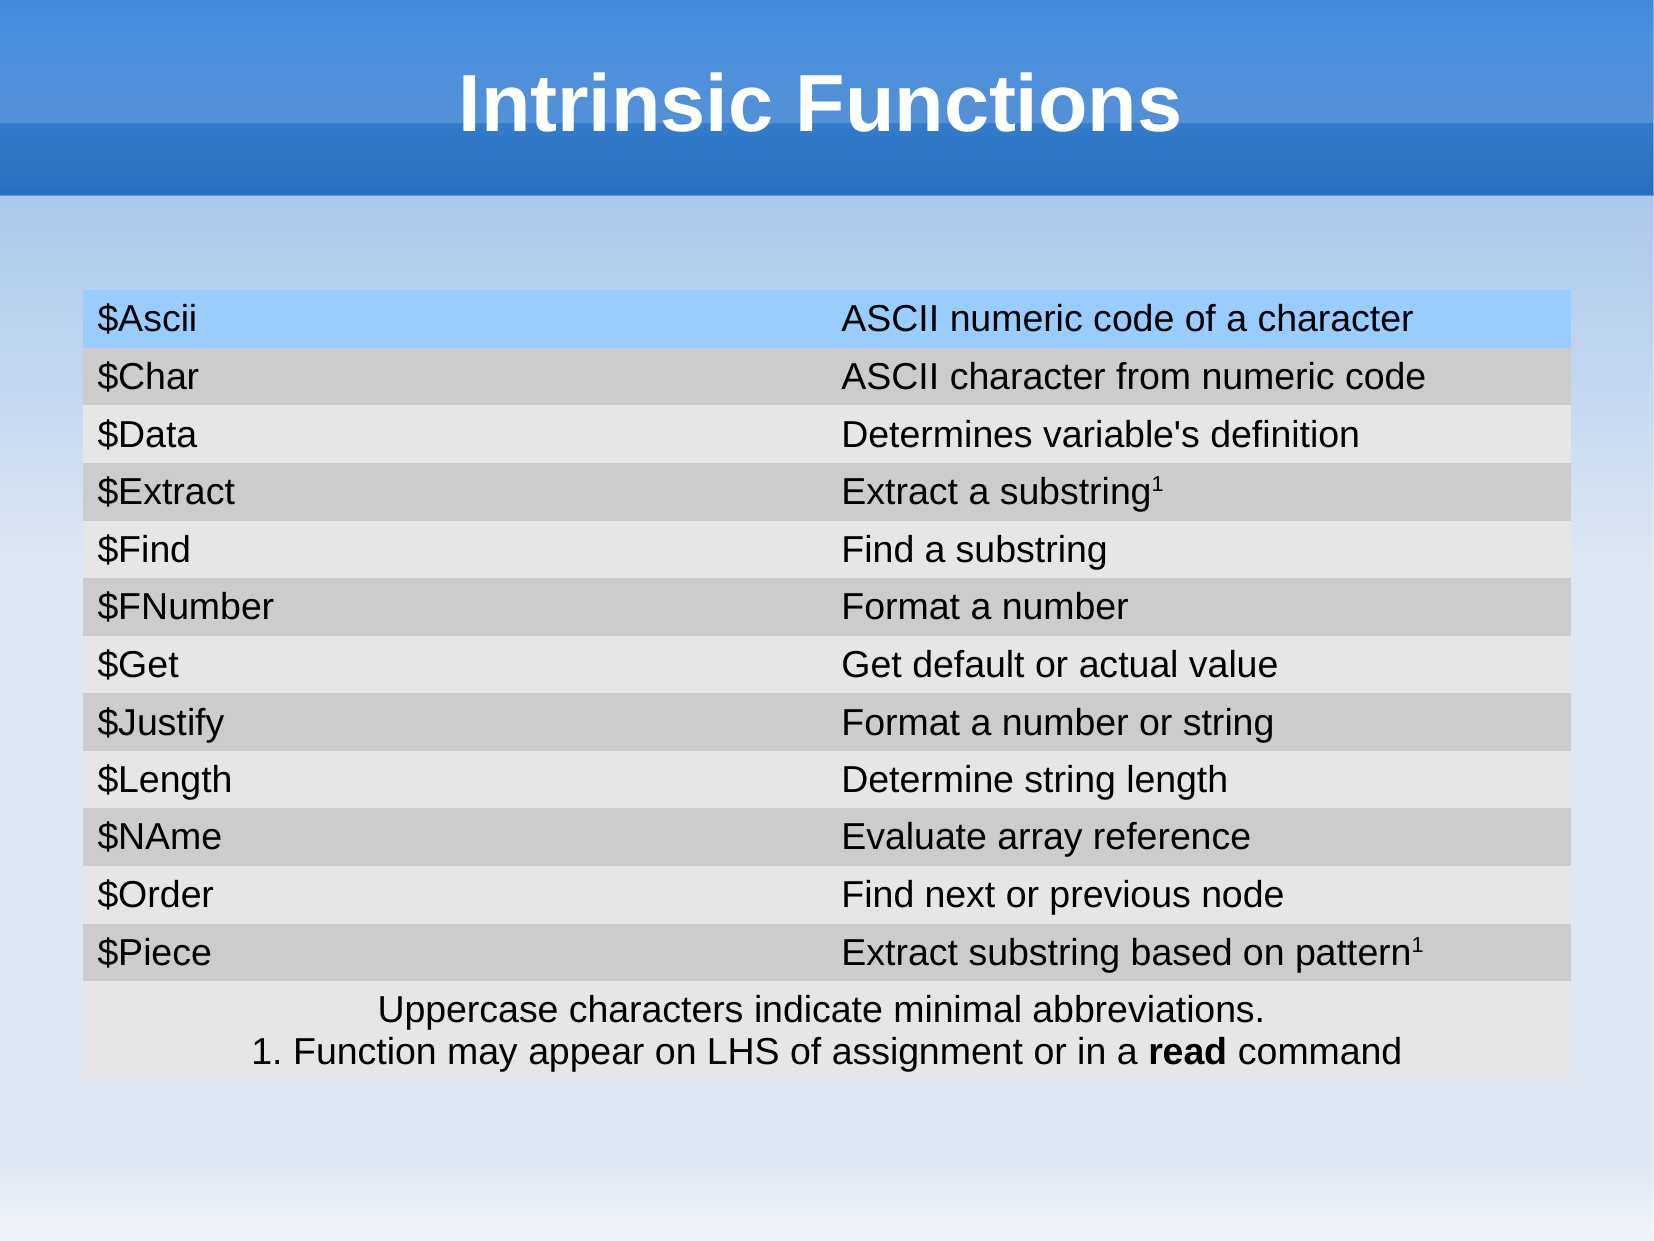

# Intrinsic Functions
| $Ascii | ASCII numeric code of a character |
| --- | --- |
| $Char | ASCII character from numeric code |
| $Data | Determines variable's definition |
| $Extract | Extract a substring1 |
| $Find | Find a substring |
| $FNumber | Format a number |
| $Get | Get default or actual value |
| $Justify | Format a number or string |
| $Length | Determine string length |
| $NAme | Evaluate array reference |
| $Order | Find next or previous node |
| $Piece | Extract substring based on pattern1 |
| Uppercase characters indicate minimal abbreviations. 1. Function may appear on LHS of assignment or in a read command | |